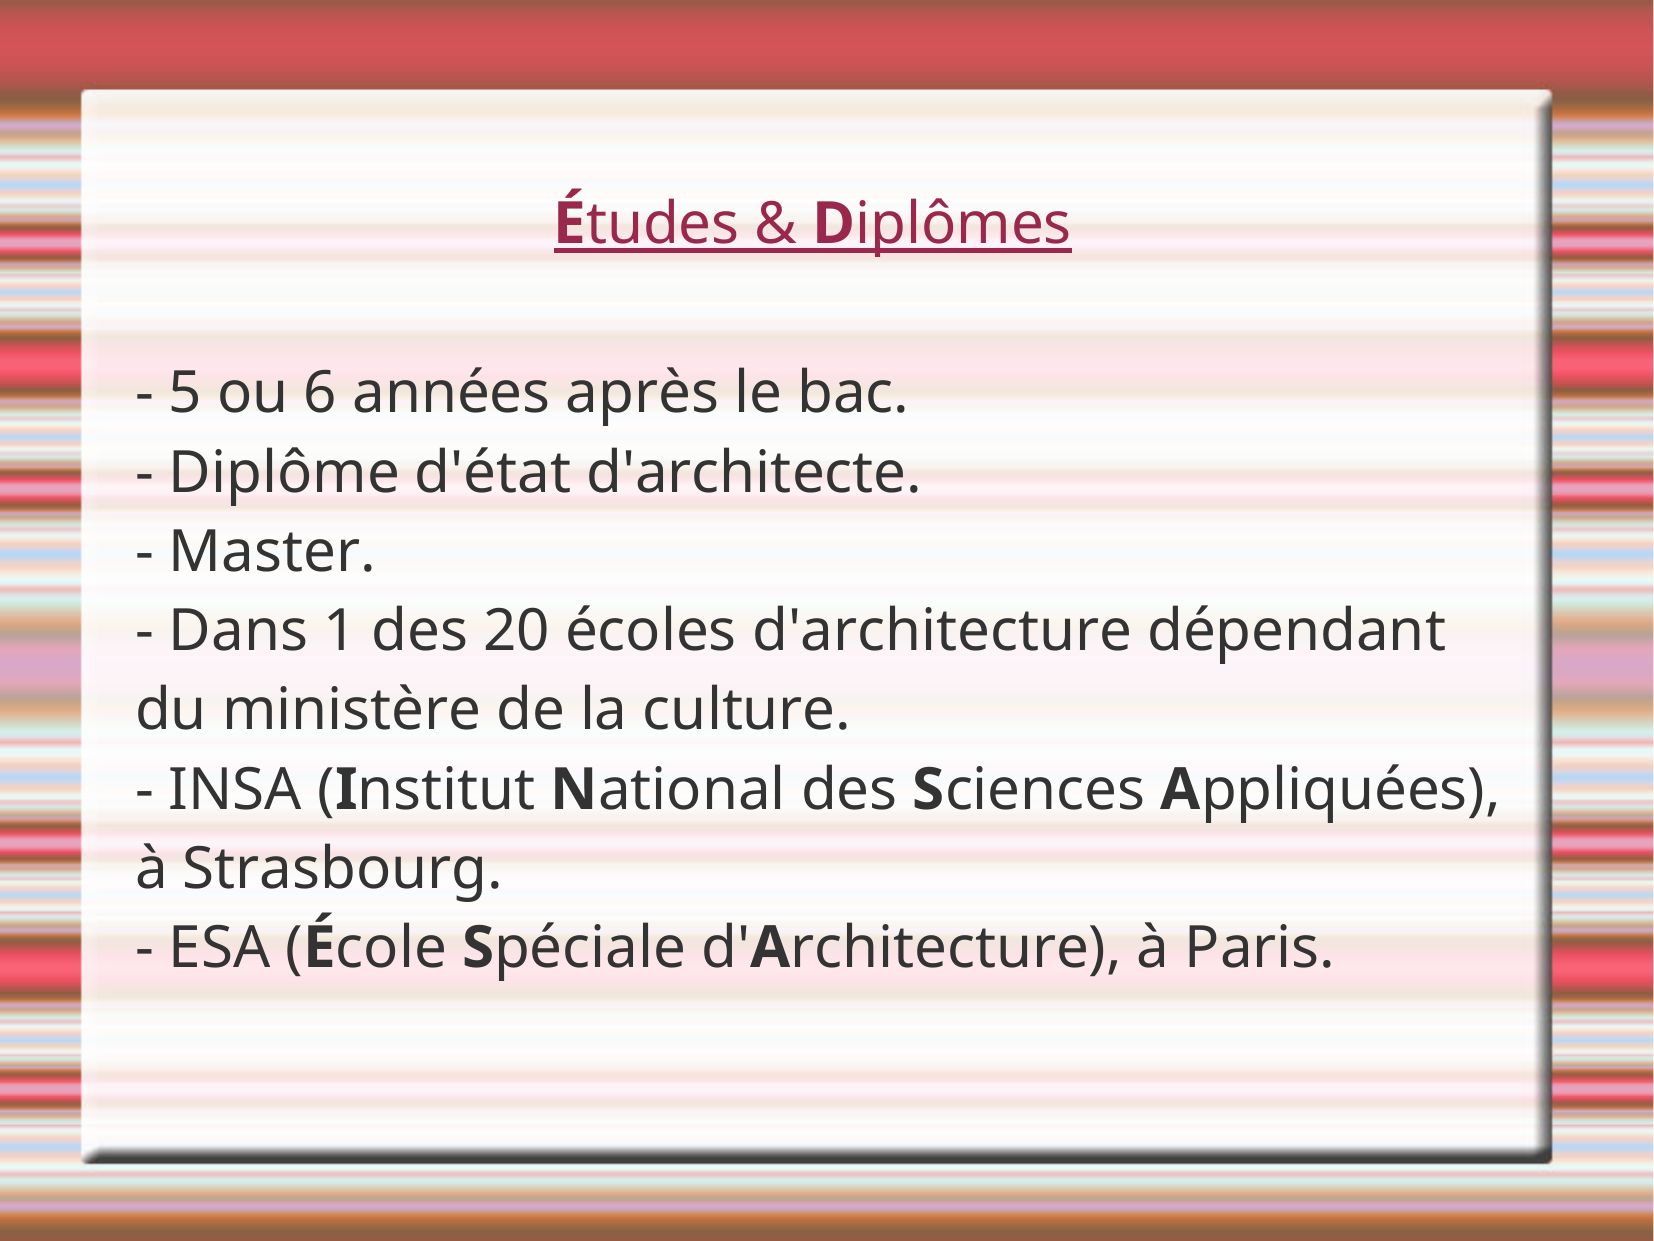

# Études & Diplômes
- 5 ou 6 années après le bac.
- Diplôme d'état d'architecte.
- Master.
- Dans 1 des 20 écoles d'architecture dépendant du ministère de la culture.
- INSA (Institut National des Sciences Appliquées), à Strasbourg.
- ESA (École Spéciale d'Architecture), à Paris.